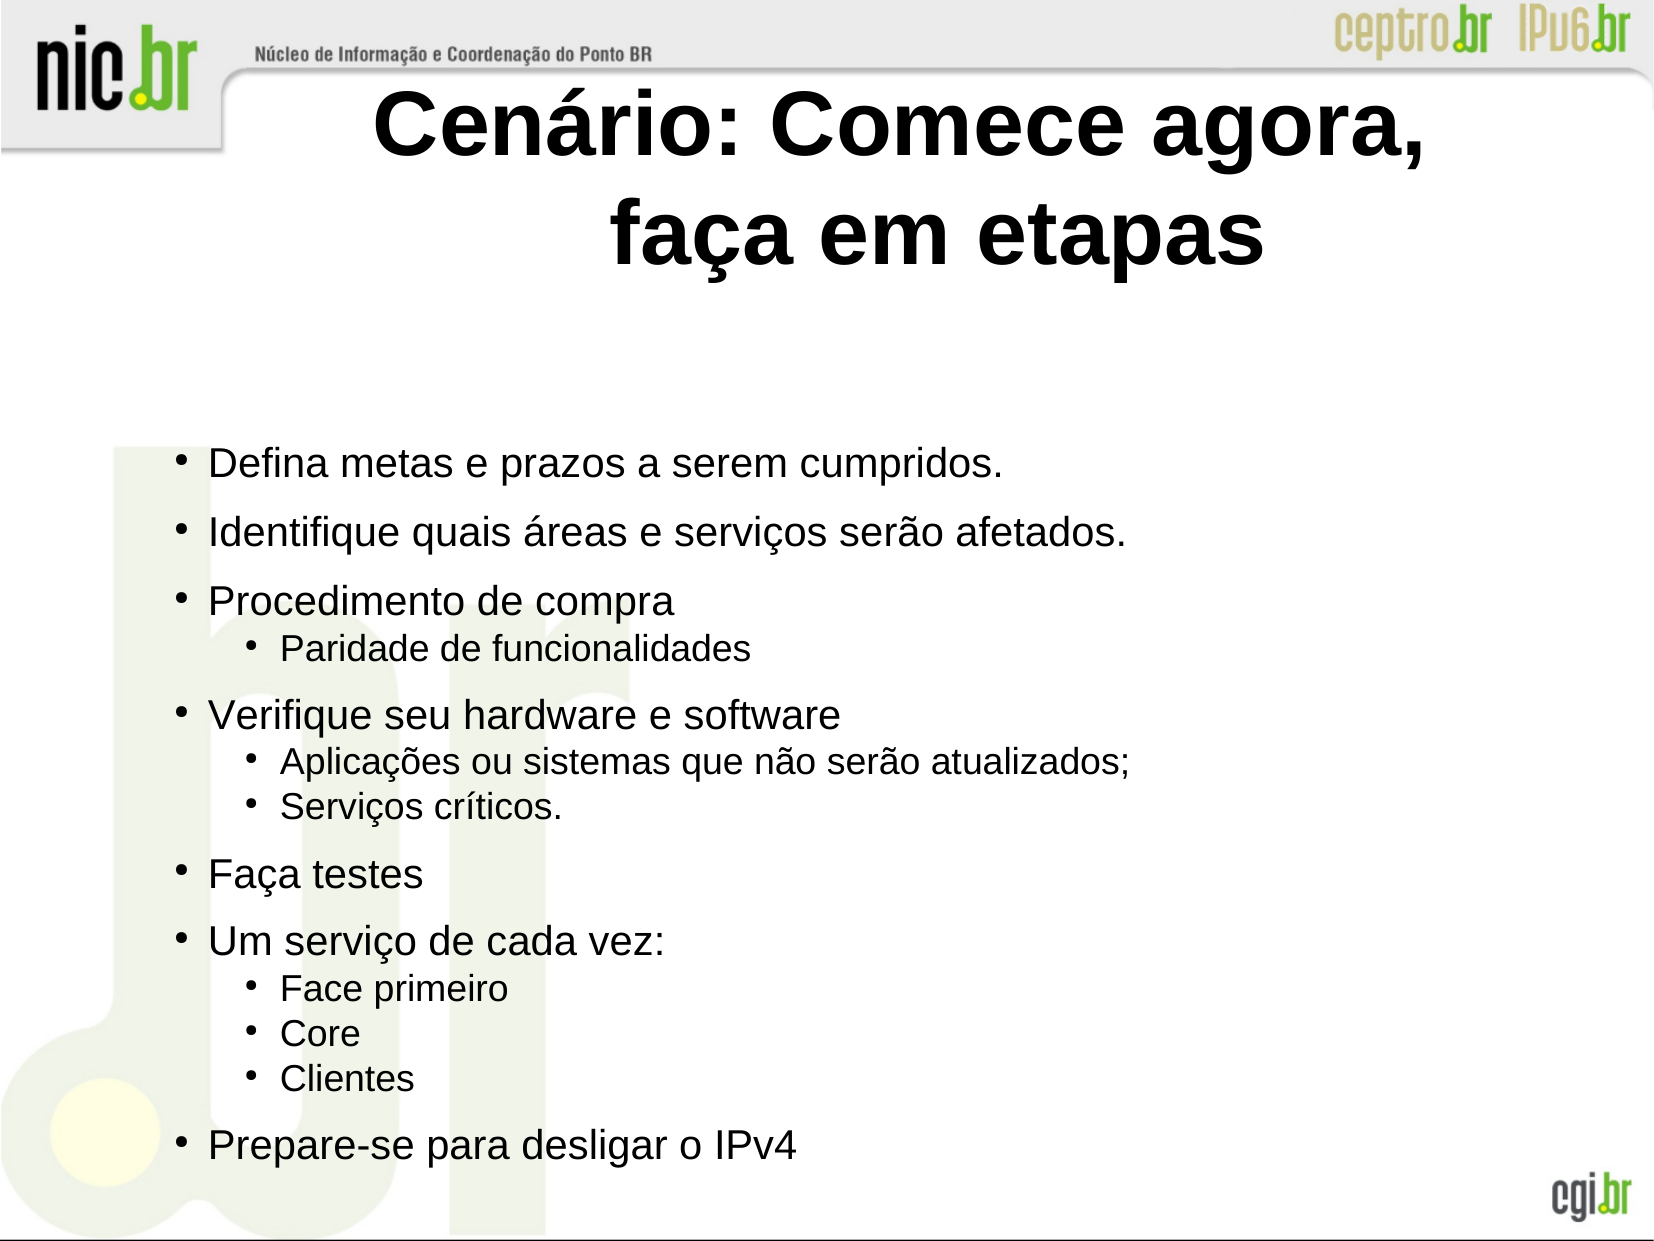

Cenário: Comece agora,
 faça em etapas
Defina metas e prazos a serem cumpridos.
Identifique quais áreas e serviços serão afetados.
Procedimento de compra
Paridade de funcionalidades
Verifique seu hardware e software
Aplicações ou sistemas que não serão atualizados;
Serviços críticos.
Faça testes
Um serviço de cada vez:
Face primeiro
Core
Clientes
Prepare-se para desligar o IPv4